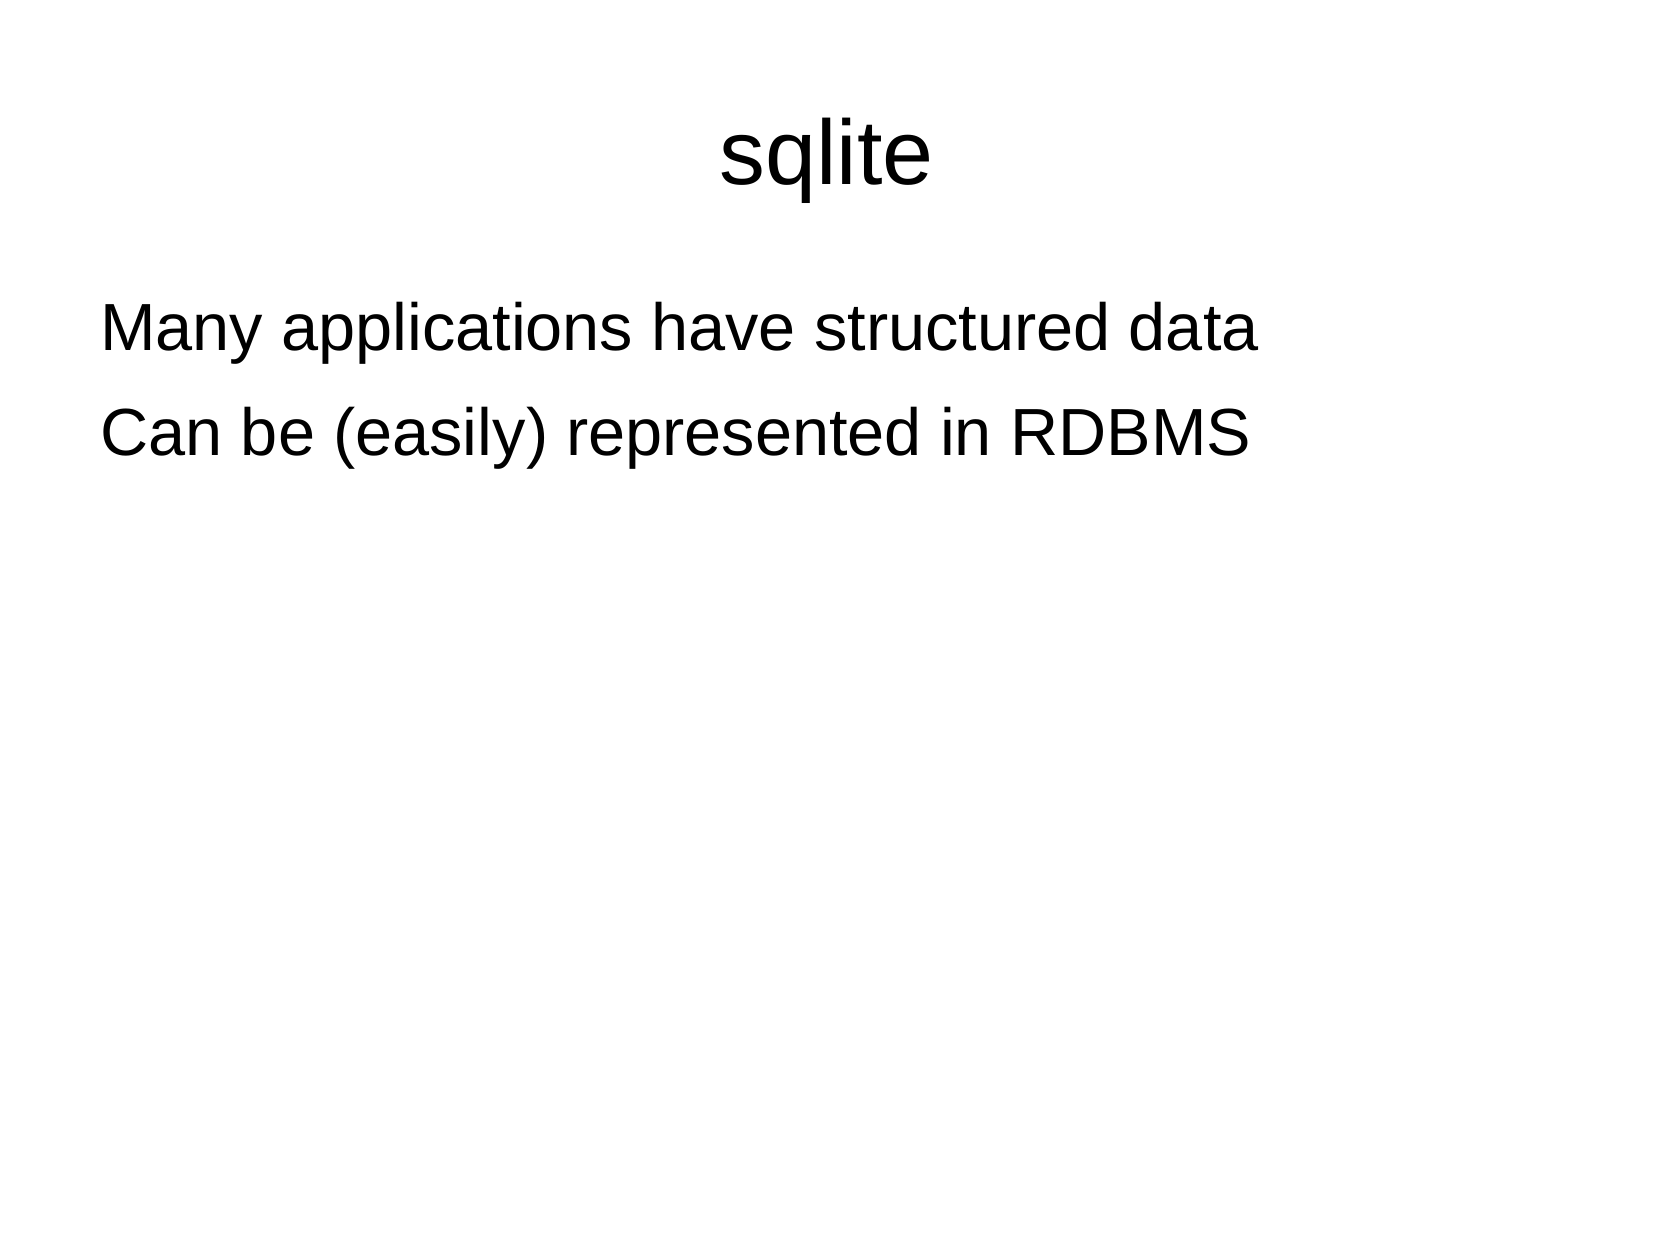

# sqlite
Many applications have structured data
Can be (easily) represented in RDBMS